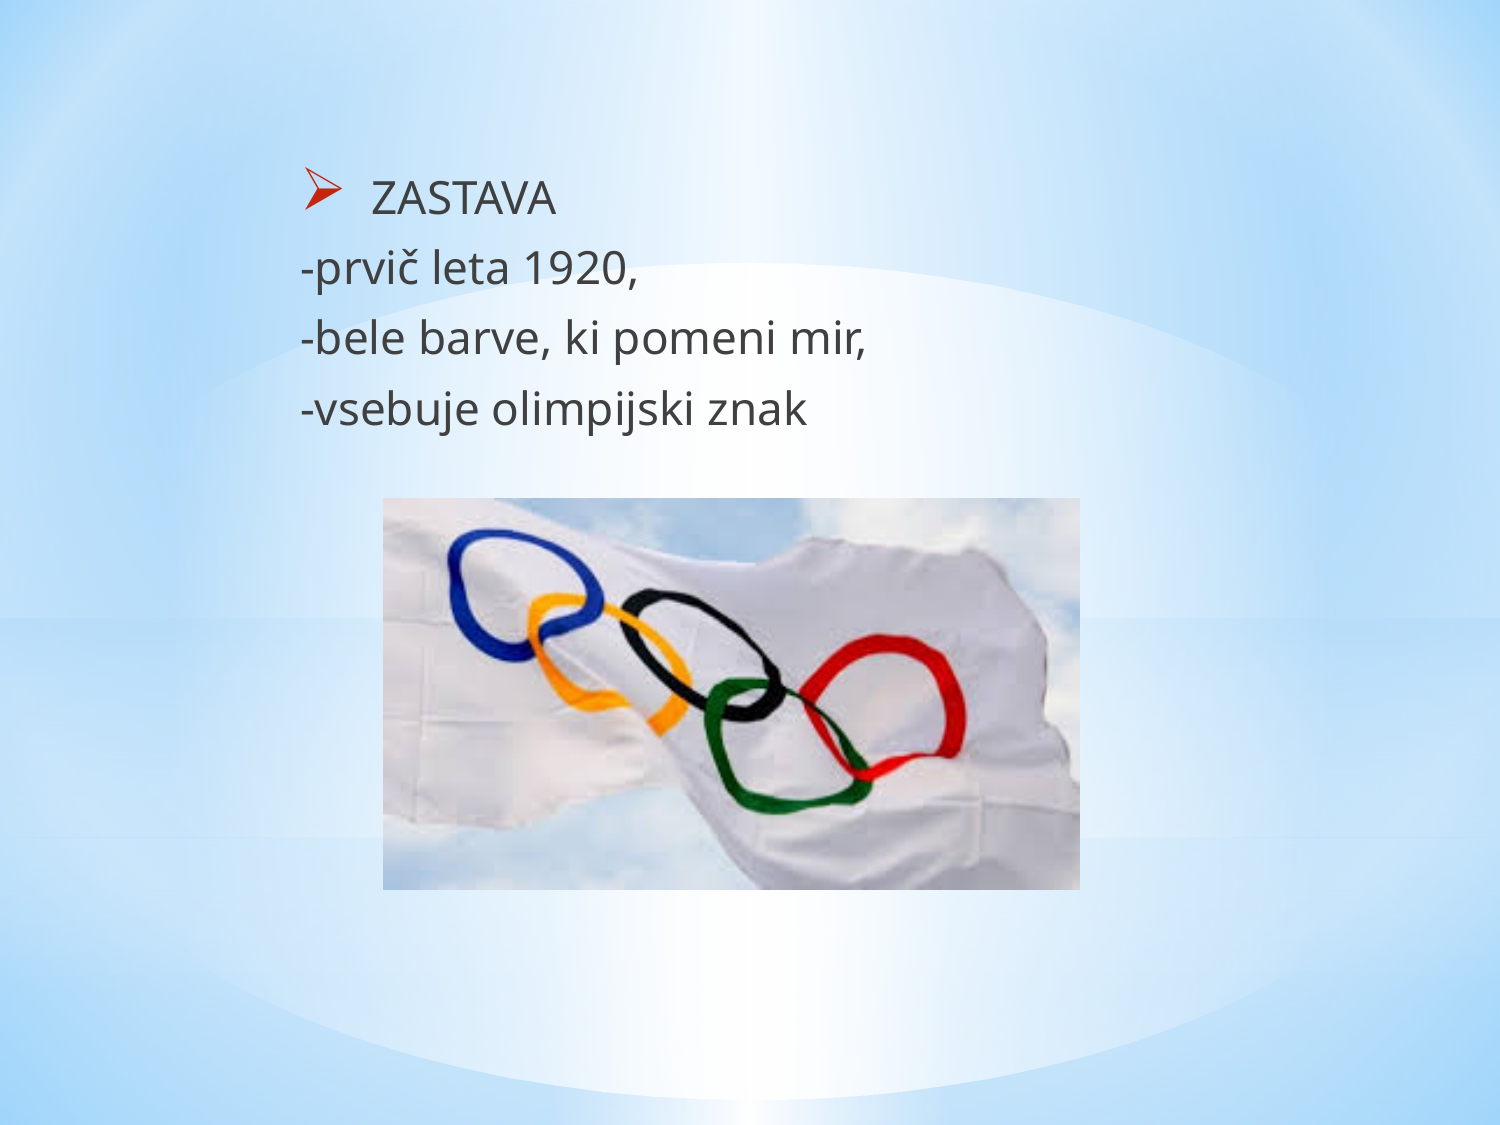

ZASTAVA
-prvič leta 1920,
-bele barve, ki pomeni mir,
-vsebuje olimpijski znak
#